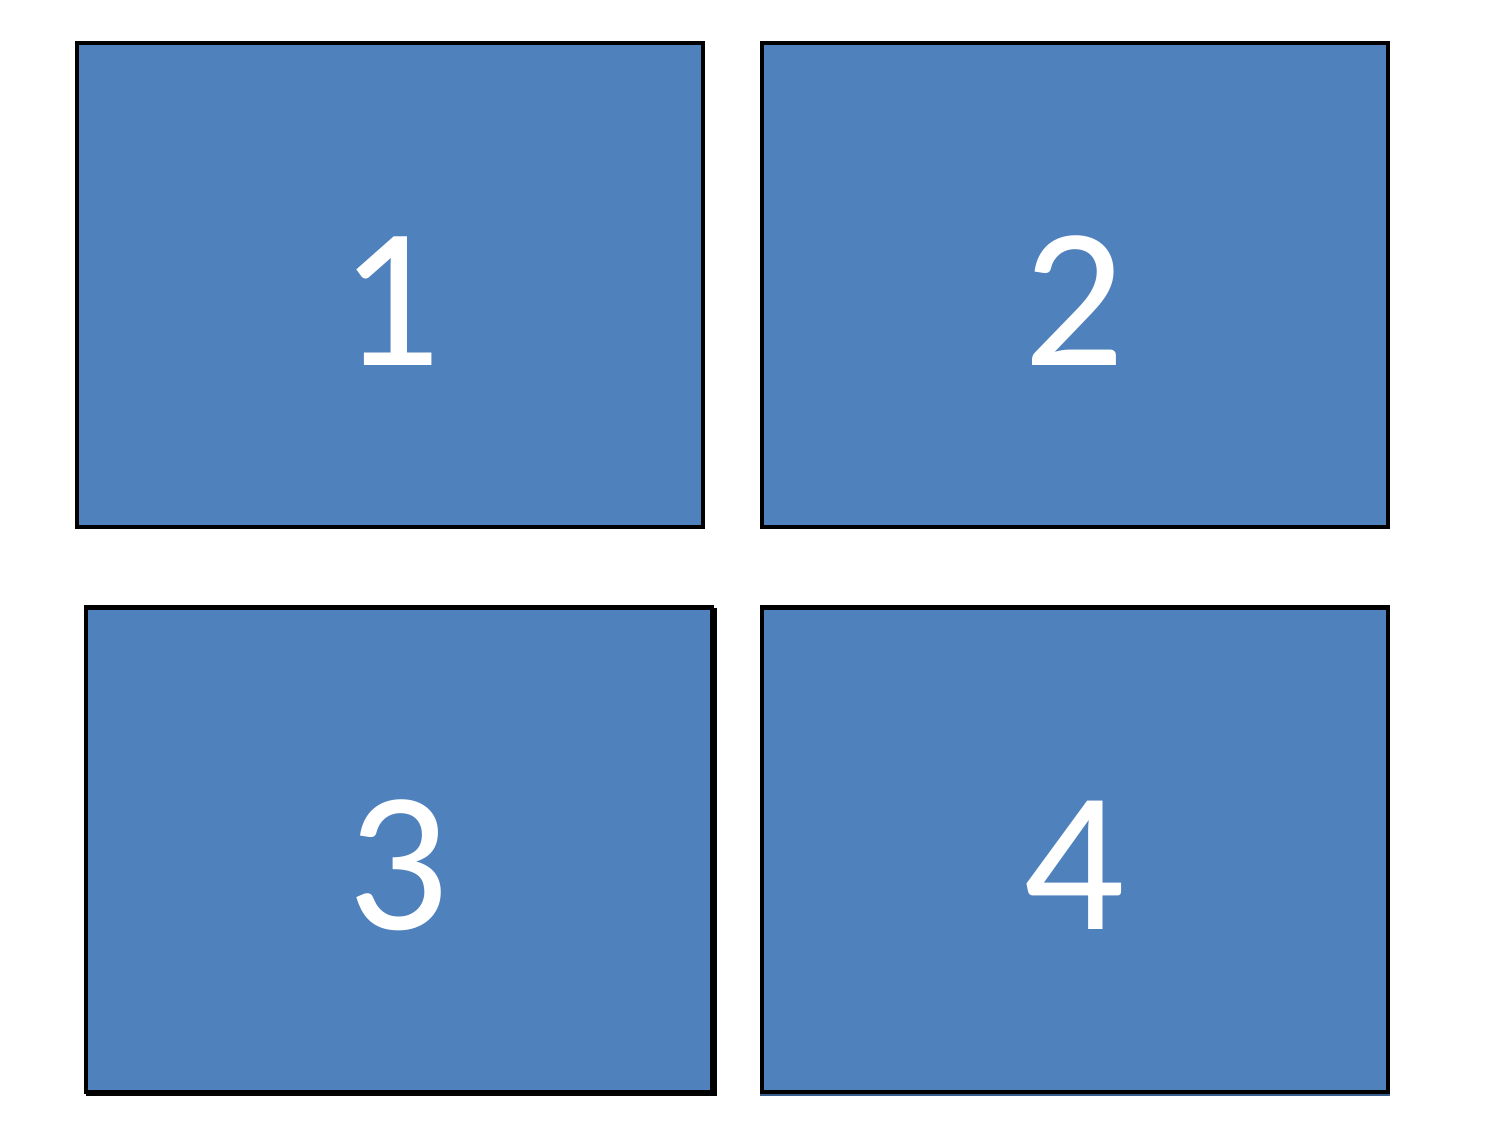

Najdi alespoň
dvě tělesa z pevné
látky, dvě z kapaliny
a dvě z plynu.
1
Které společné vlastnosti mají kapaliny a plyny?
V jakých vlastnostech
se odlišují?
2
3
4
Mají kapaliny a pevné
látky alespoň jednu vlastnost společnou?
Jaké mohou být účinky vzájemného silového působení těles? Uveď příklady.